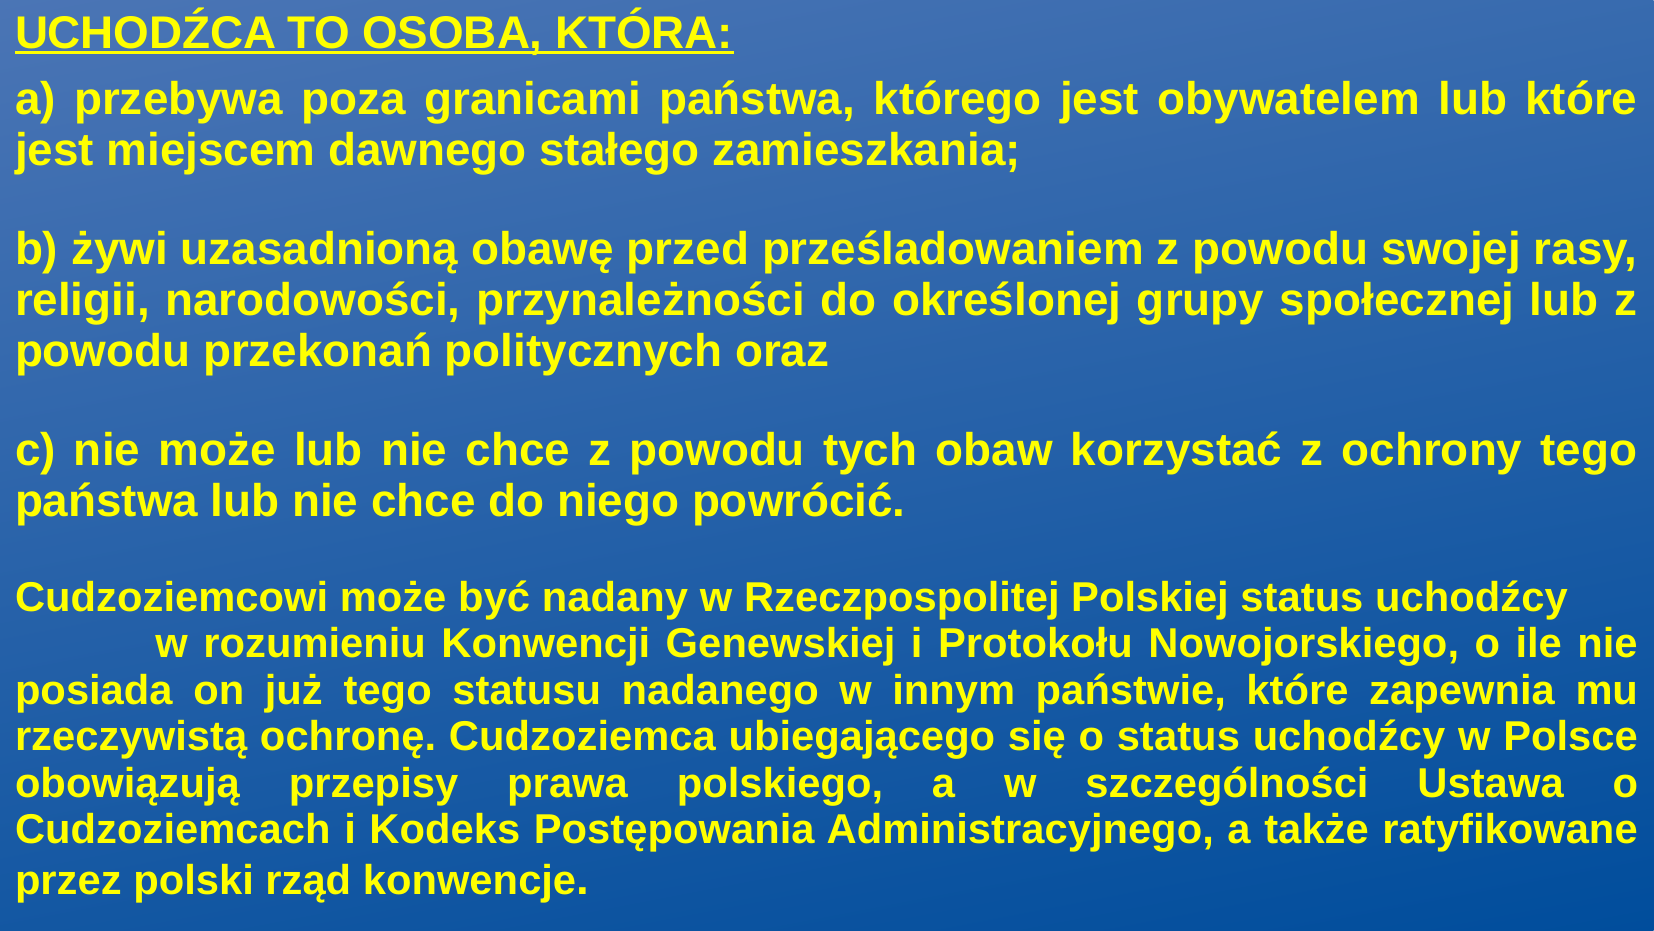

UCHODŹCA TO OSOBA, KTÓRA:
a) przebywa poza granicami państwa, którego jest obywatelem lub które jest miejscem dawnego stałego zamieszkania;
b) żywi uzasadnioną obawę przed prześladowaniem z powodu swojej rasy, religii, narodowości, przynależności do określonej grupy społecznej lub z powodu przekonań politycznych oraz
c) nie może lub nie chce z powodu tych obaw korzystać z ochrony tego państwa lub nie chce do niego powrócić.
Cudzoziemcowi może być nadany w Rzeczpospolitej Polskiej status uchodźcy w rozumieniu Konwencji Genewskiej i Protokołu Nowojorskiego, o ile nie posiada on już tego statusu nadanego w innym państwie, które zapewnia mu rzeczywistą ochronę. Cudzoziemca ubiegającego się o status uchodźcy w Polsce obowiązują przepisy prawa polskiego, a w szczególności Ustawa o Cudzoziemcach i Kodeks Postępowania Administracyjnego, a także ratyfikowane przez polski rząd konwencje.